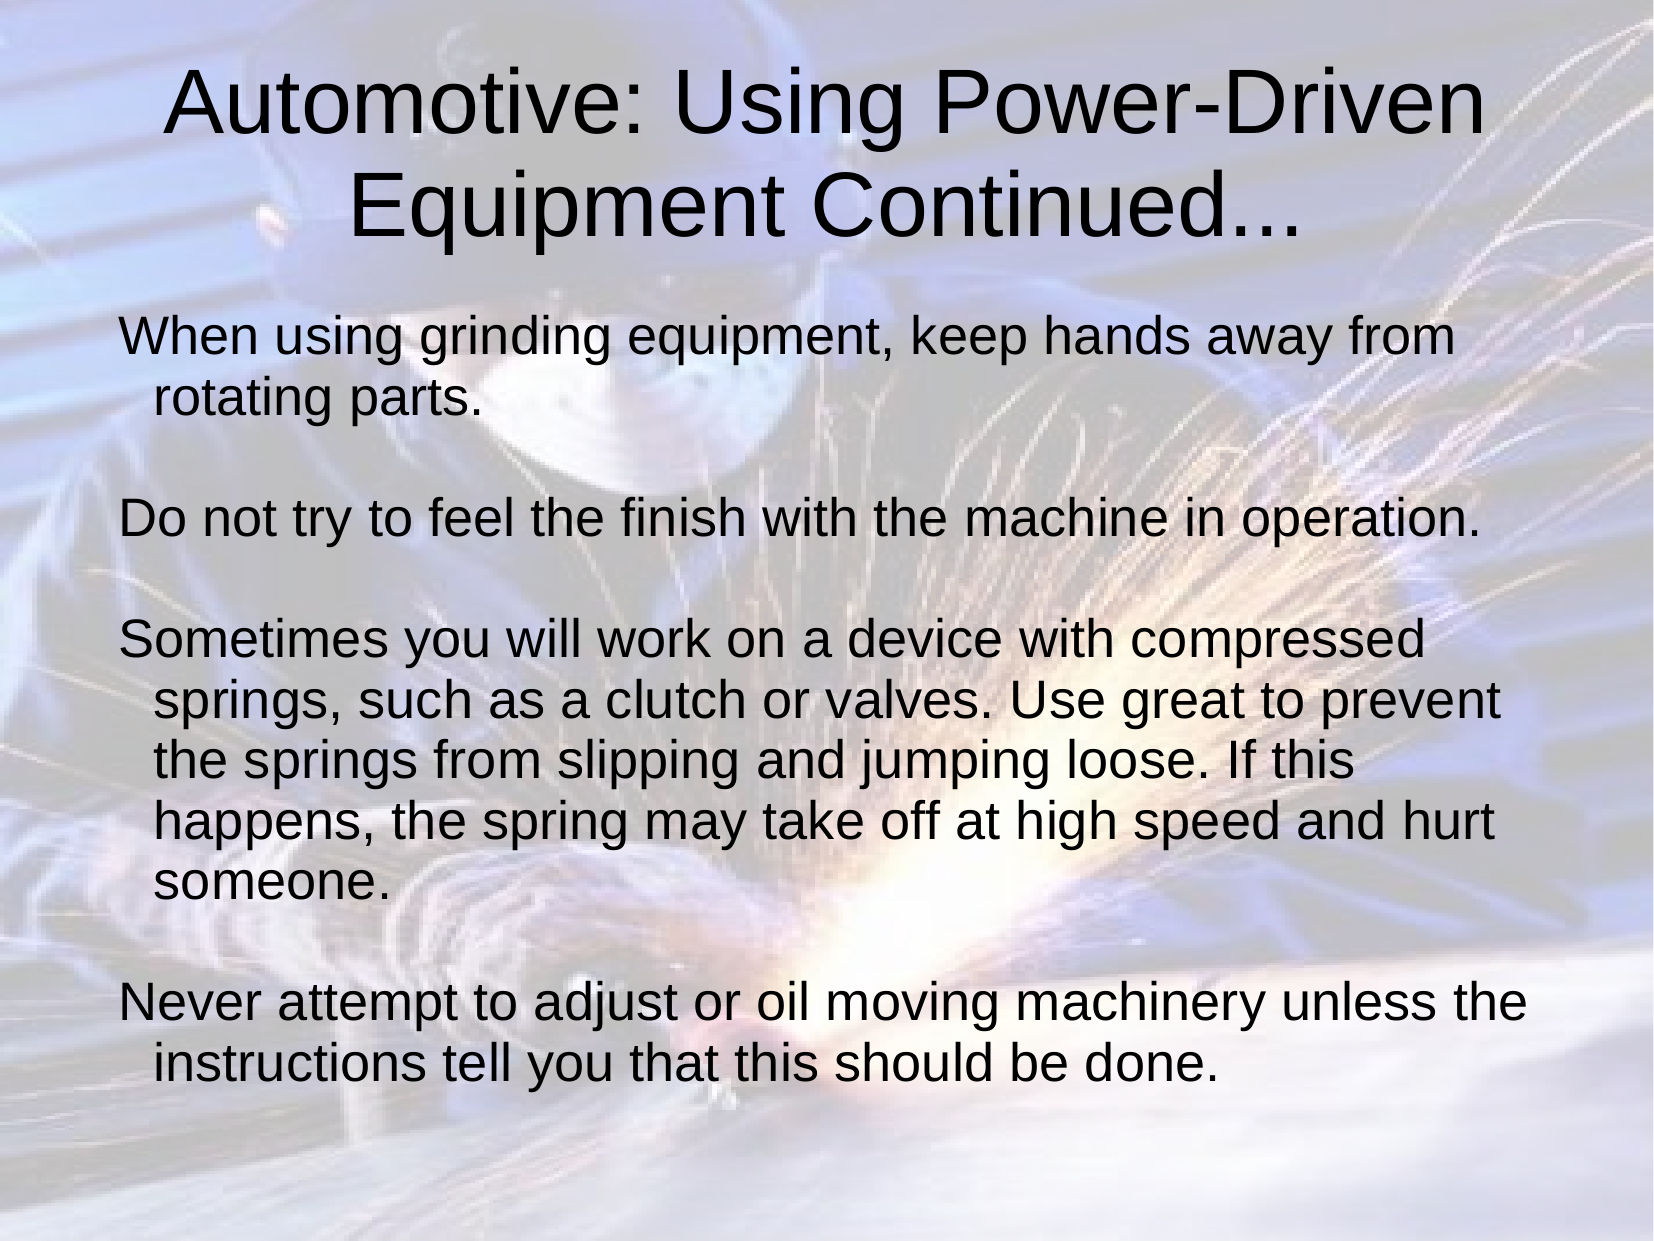

# Automotive: Using Power-Driven Equipment Continued...
When using grinding equipment, keep hands away from rotating parts.
Do not try to feel the finish with the machine in operation.
Sometimes you will work on a device with compressed springs, such as a clutch or valves. Use great to prevent the springs from slipping and jumping loose. If this happens, the spring may take off at high speed and hurt someone.
Never attempt to adjust or oil moving machinery unless the instructions tell you that this should be done.